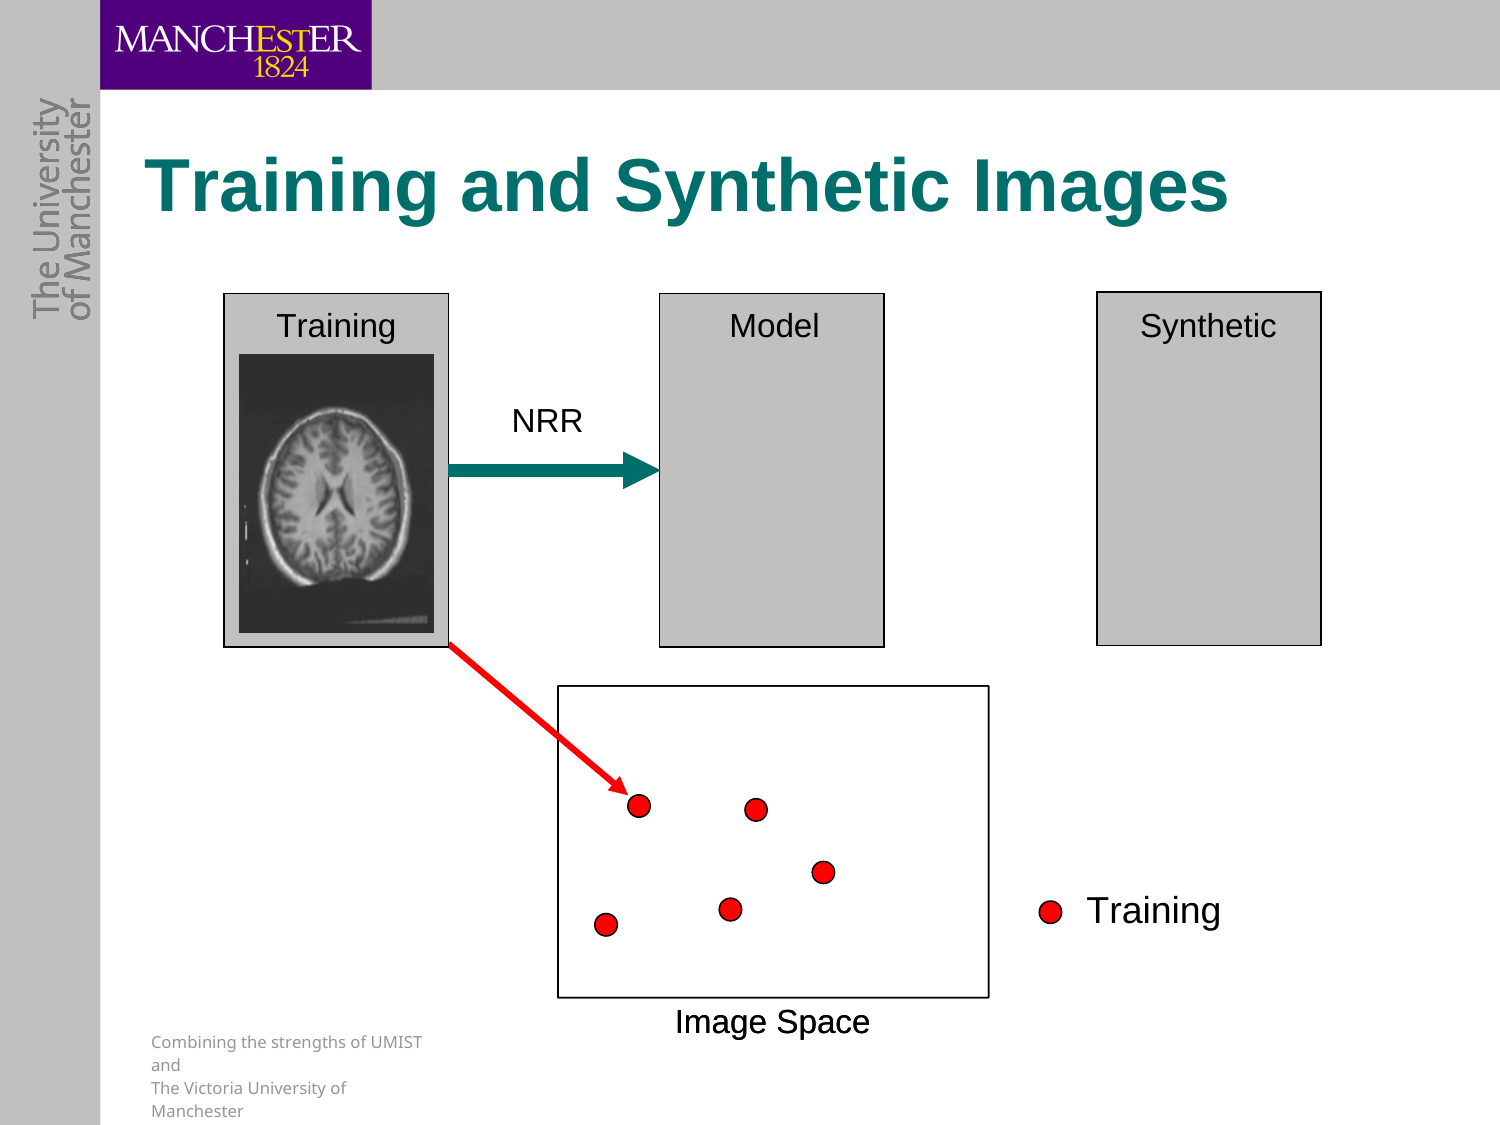

# Training and Synthetic Images
Training
Model
Synthetic
NRR
Training
Image Space
Image Space